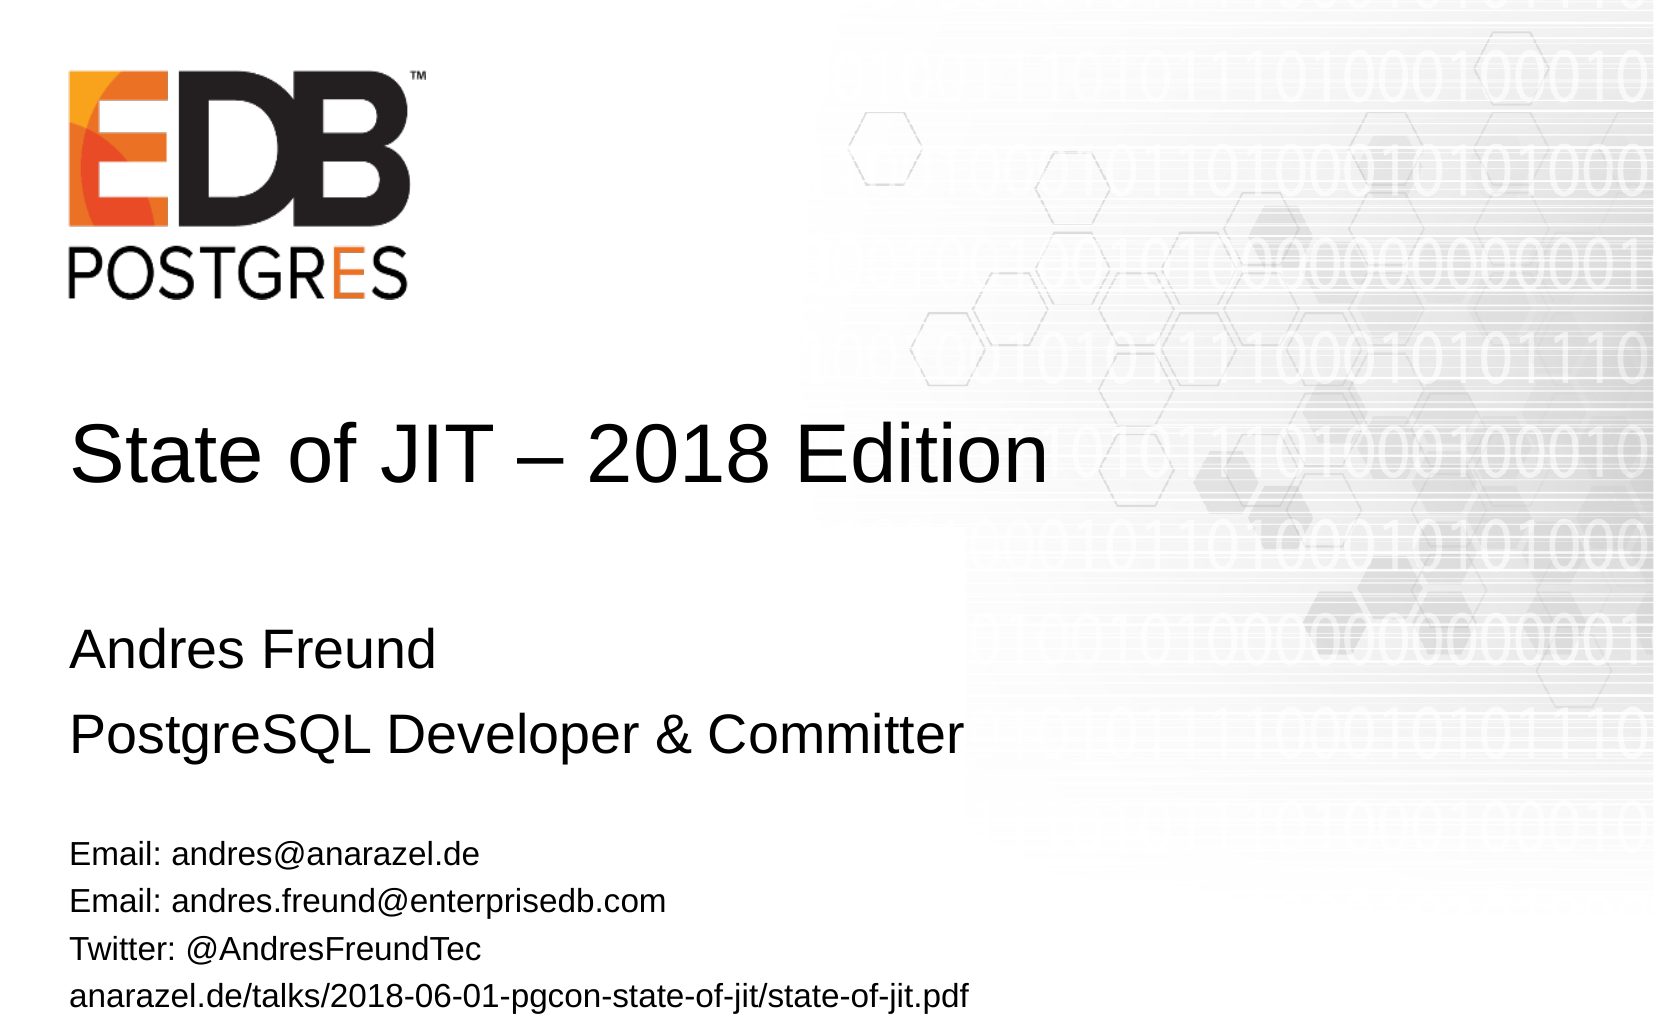

# State of JIT – 2018 Edition
Andres Freund
PostgreSQL Developer & Committer
Email: andres@anarazel.de
Email: andres.freund@enterprisedb.com
Twitter: @AndresFreundTec
anarazel.de/talks/2018-06-01-pgcon-state-of-jit/state-of-jit.pdf